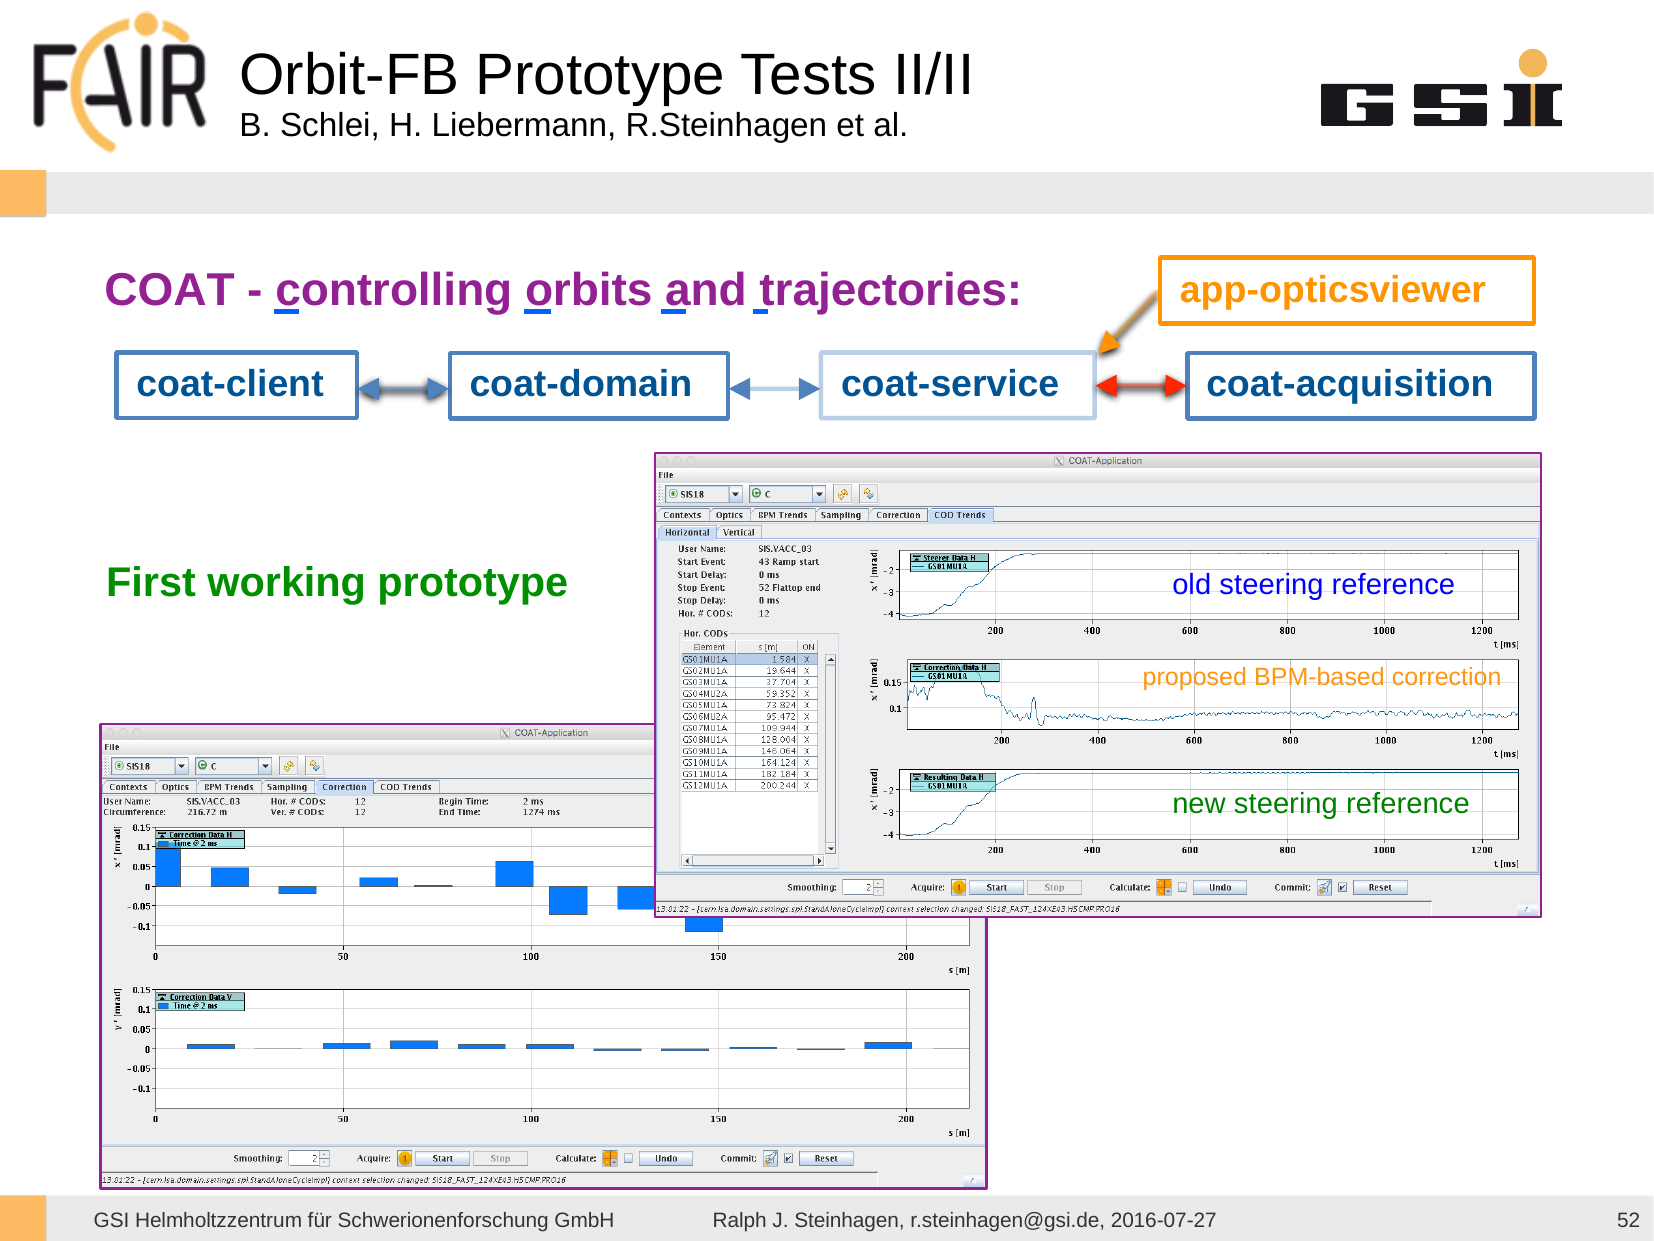

# Orbit-FB Prototype Tests II/II B. Schlei, H. Liebermann, R.Steinhagen et al.
COAT - controlling orbits and trajectories:
app-opticsviewer
coat-client
coat-domain
coat-service
coat-acquisition
First working prototype
old steering reference
proposed BPM-based correction
new steering reference